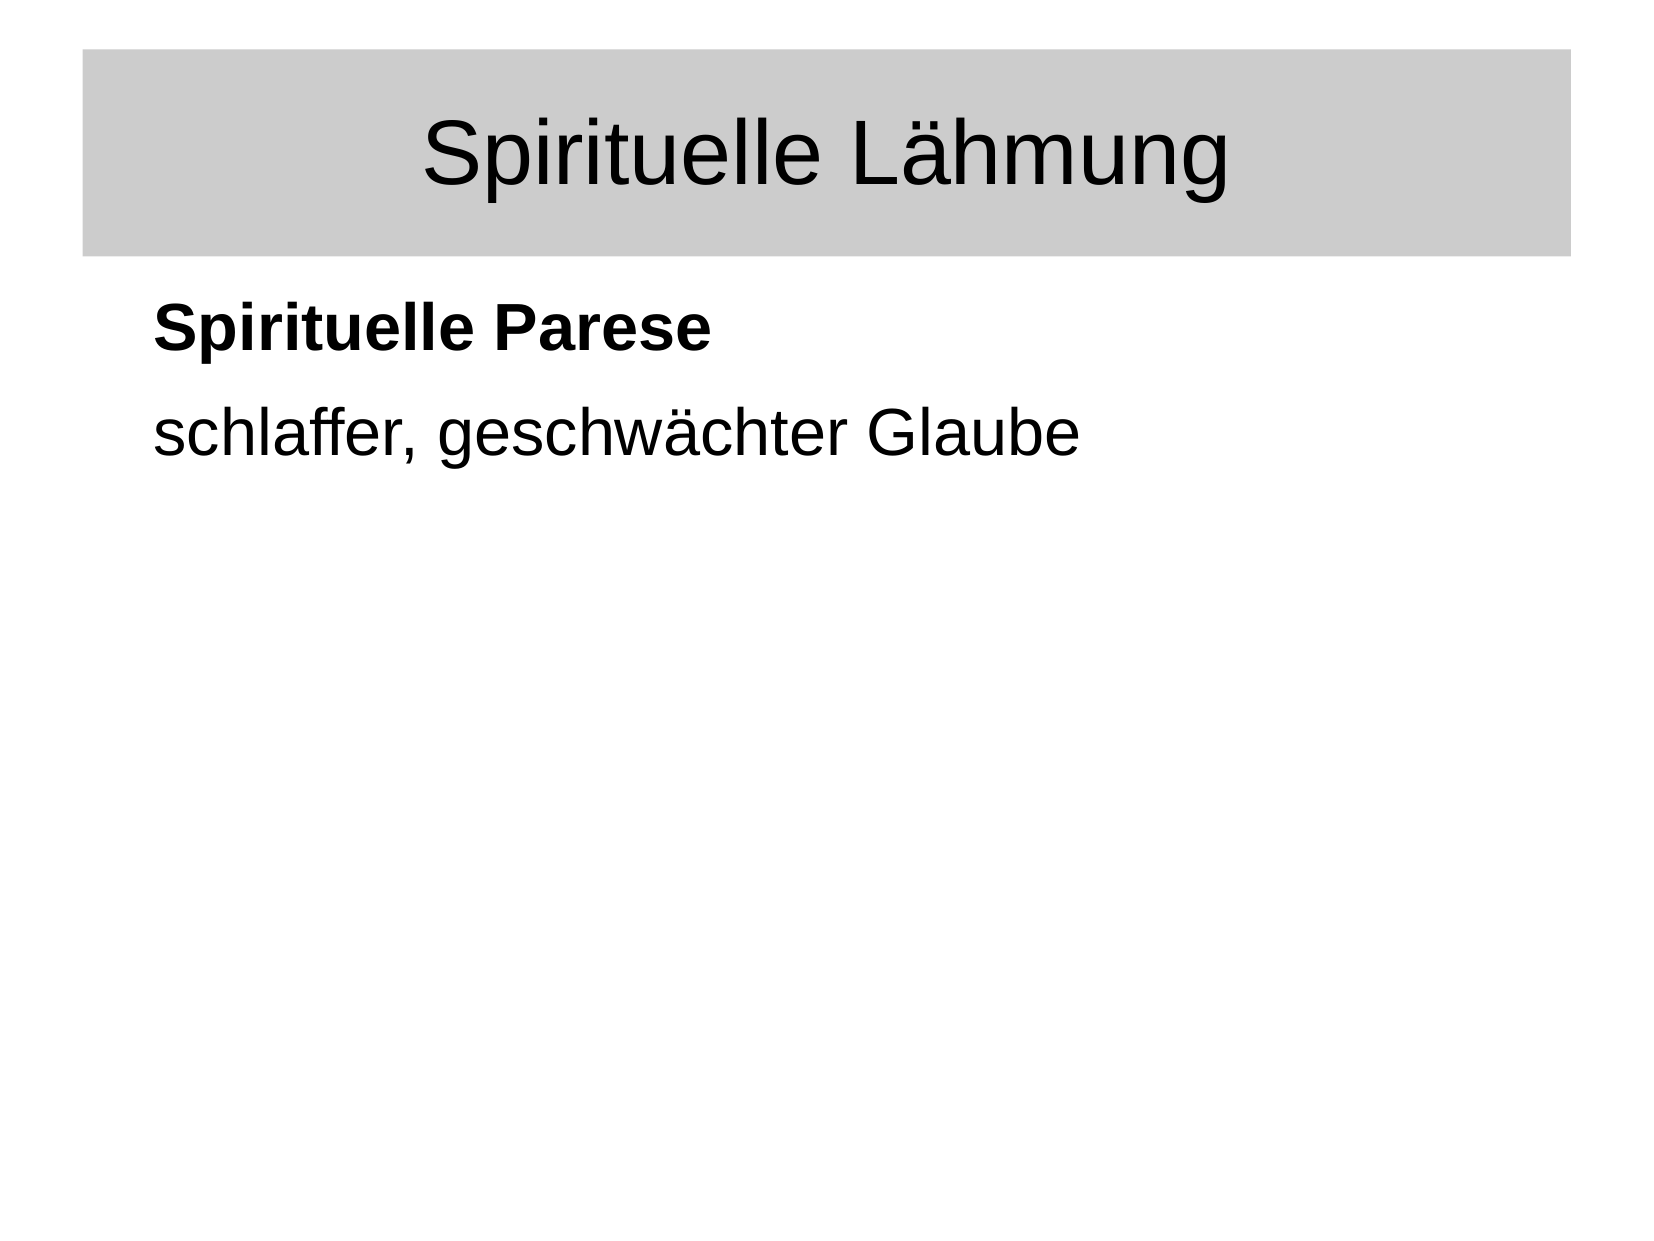

# Spirituelle Lähmung
Spirituelle Parese
schlaffer, geschwächter Glaube